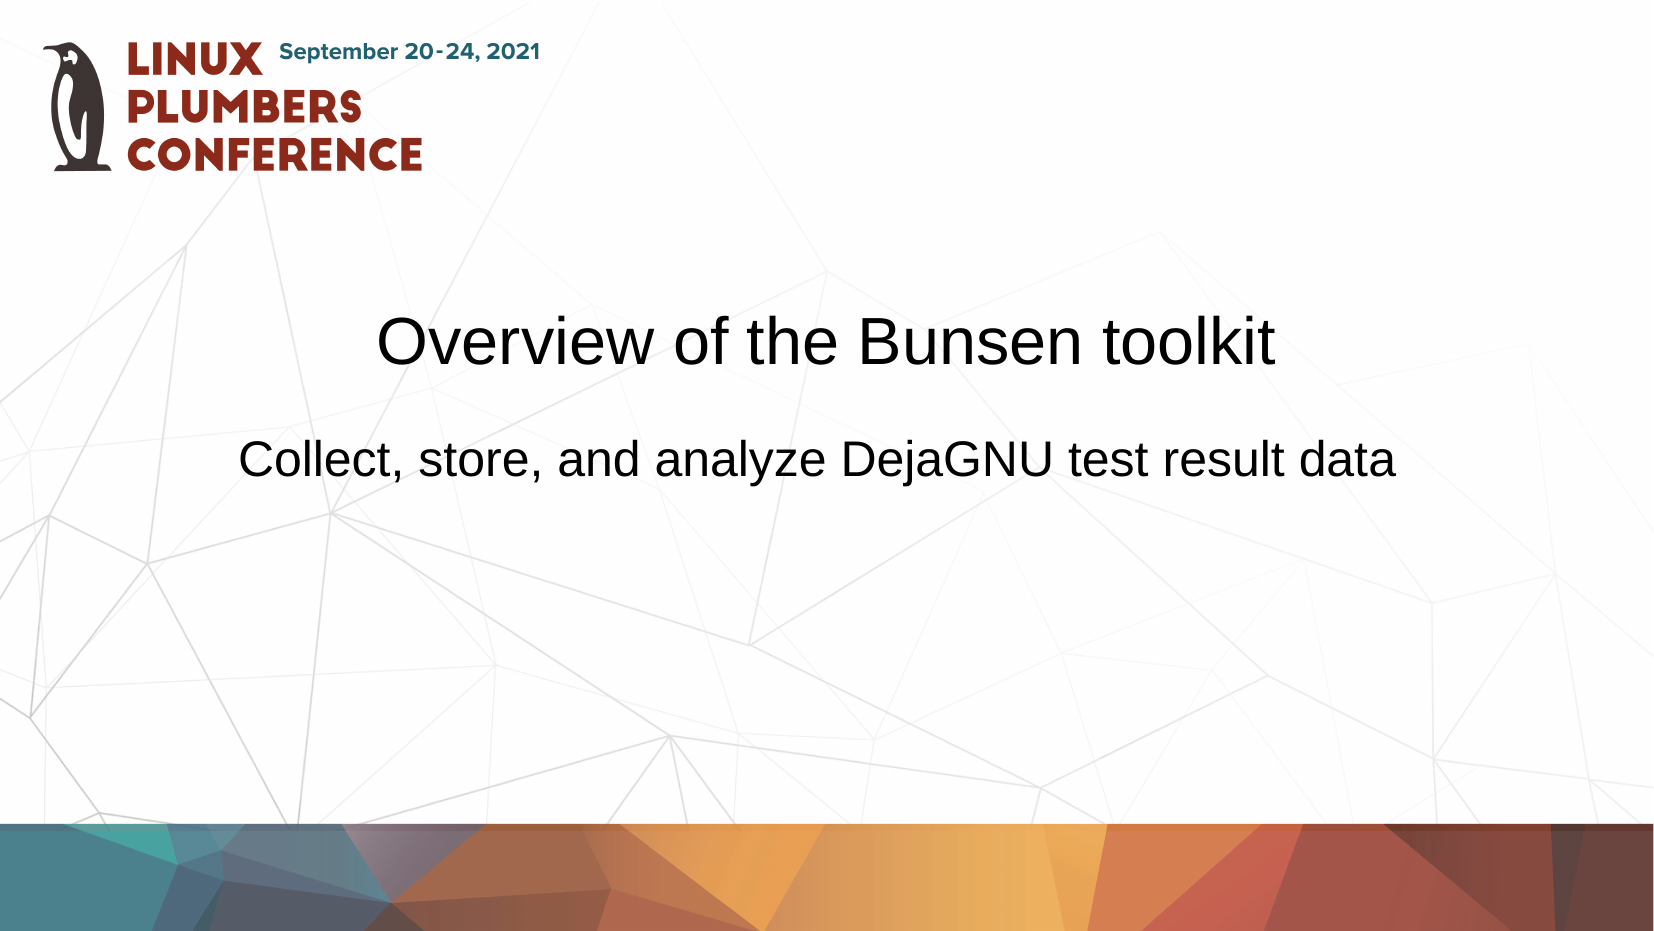

# Overview of the Bunsen toolkit
Collect, store, and analyze DejaGNU test result data
7